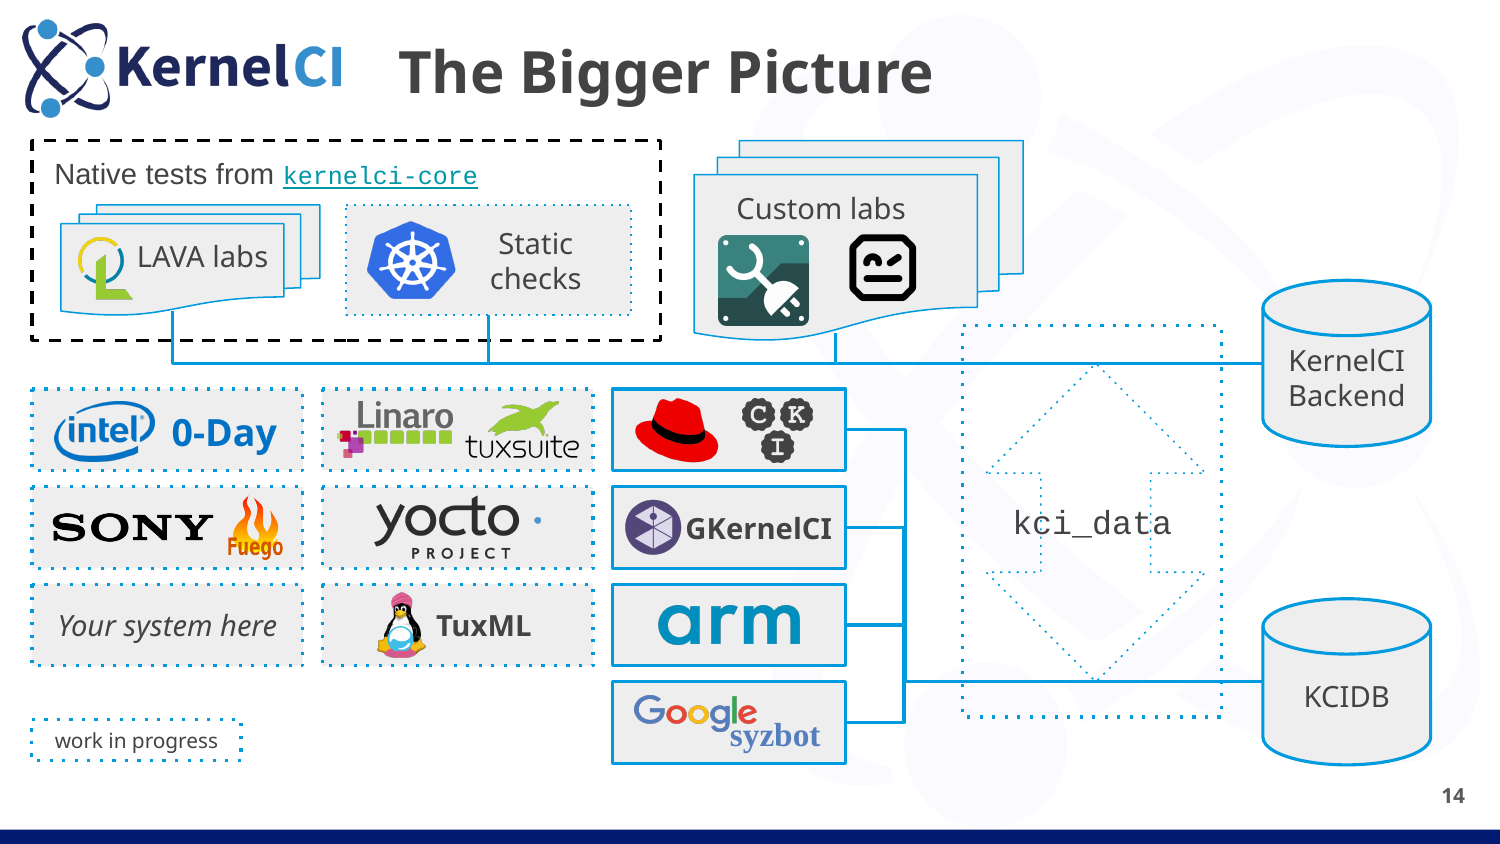

# The Bigger Picture
Native tests from kernelci-core
Custom labs
LAVA labs
Static
checks
KernelCI
Backend
kci_data
0-Day
GKernelCI
Your system here
TuxML
KCIDB
syzbot
work in progress